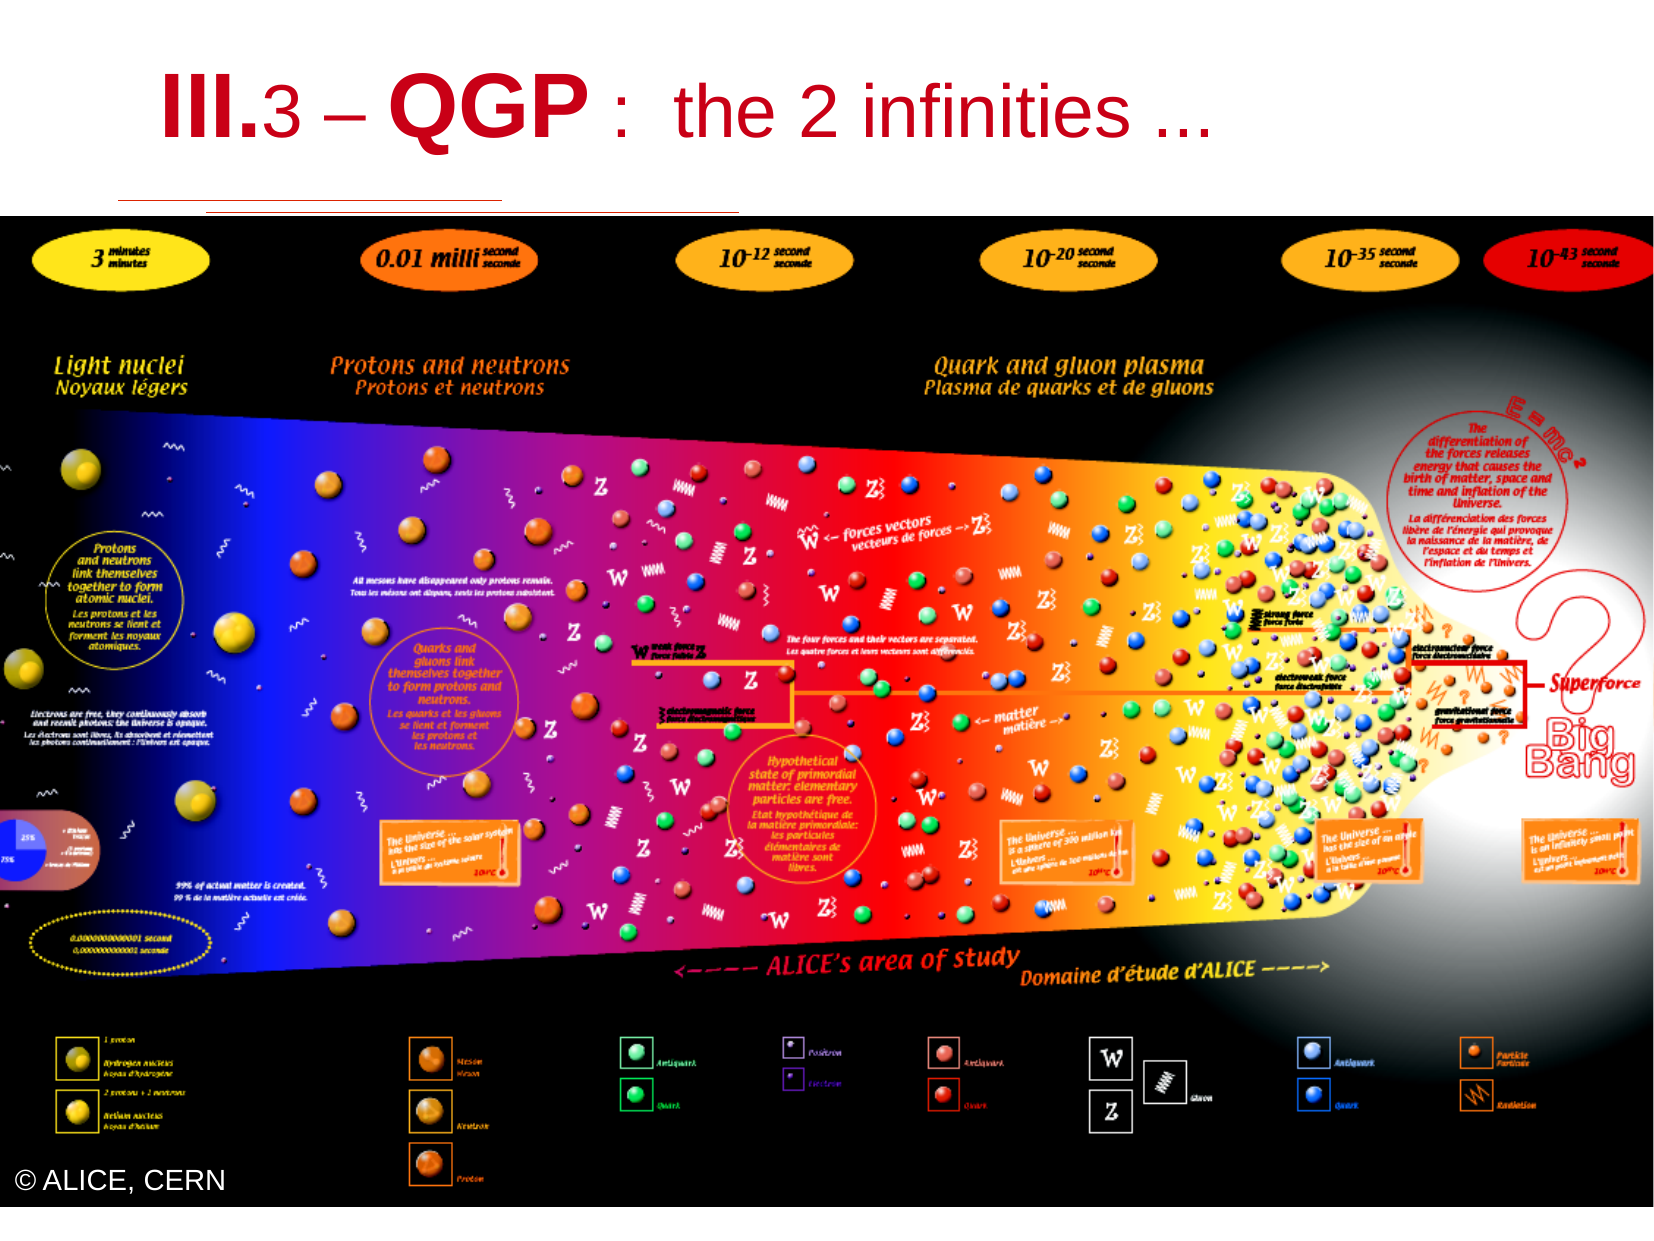

# III.3 – QGP : the 2 infinities ...
Antonin Maire - IPHC Strasbourg / AliceWeek Apr. 08
19
© ALICE, CERN